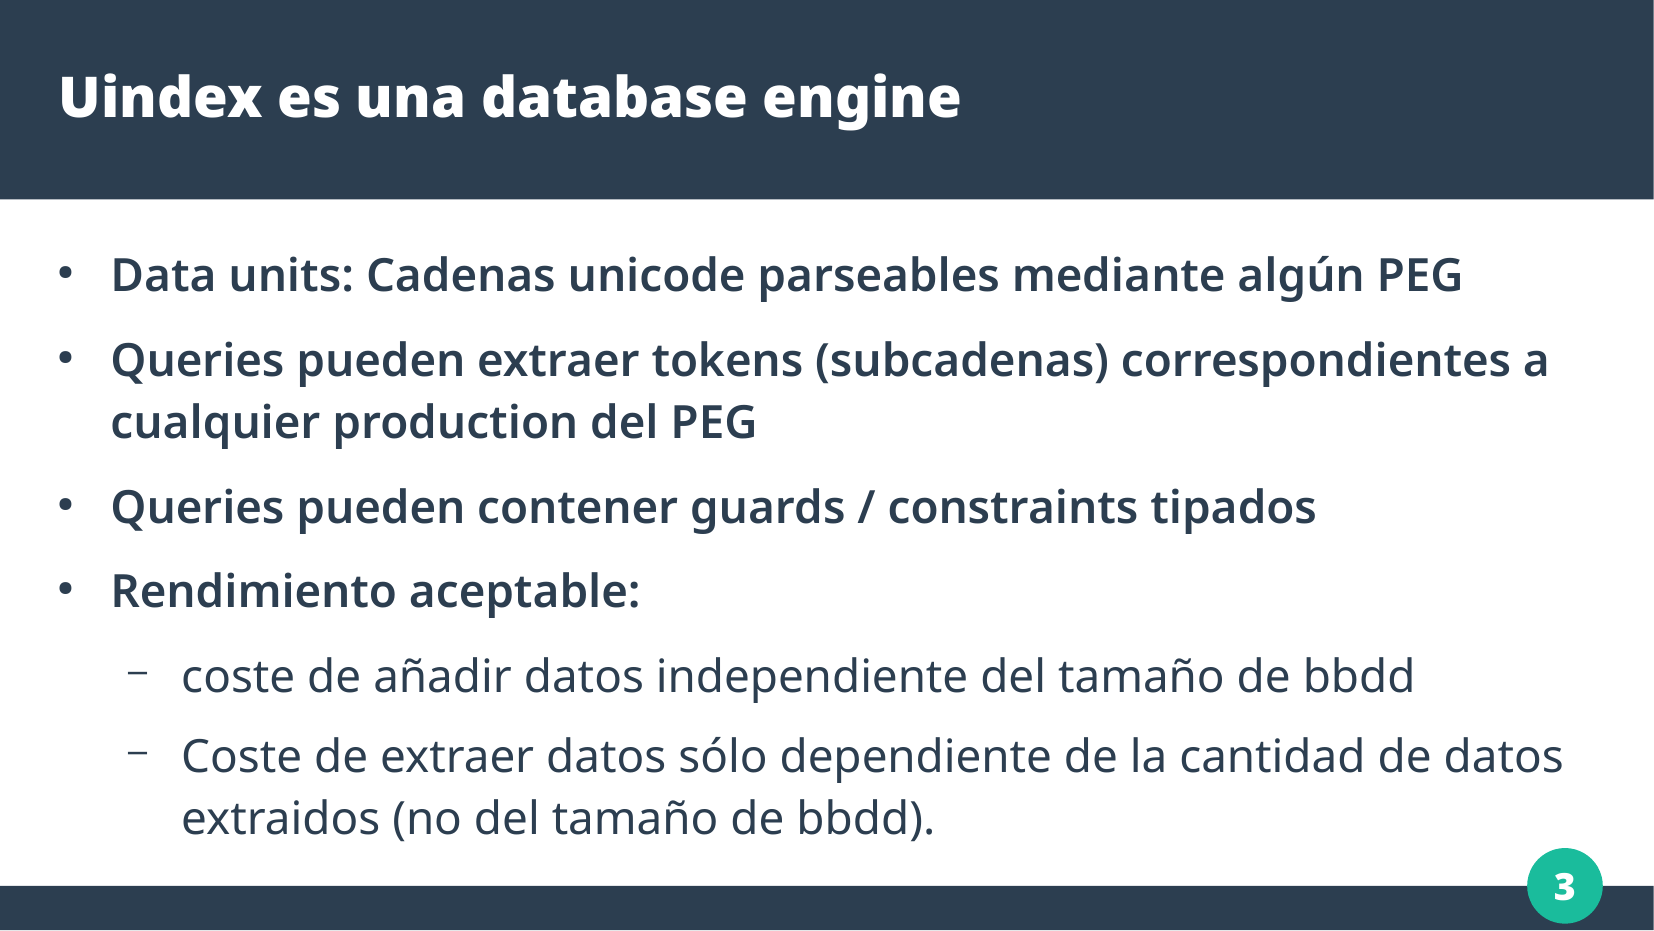

# Uindex es una database engine
Data units: Cadenas unicode parseables mediante algún PEG
Queries pueden extraer tokens (subcadenas) correspondientes a cualquier production del PEG
Queries pueden contener guards / constraints tipados
Rendimiento aceptable:
coste de añadir datos independiente del tamaño de bbdd
Coste de extraer datos sólo dependiente de la cantidad de datos extraidos (no del tamaño de bbdd).